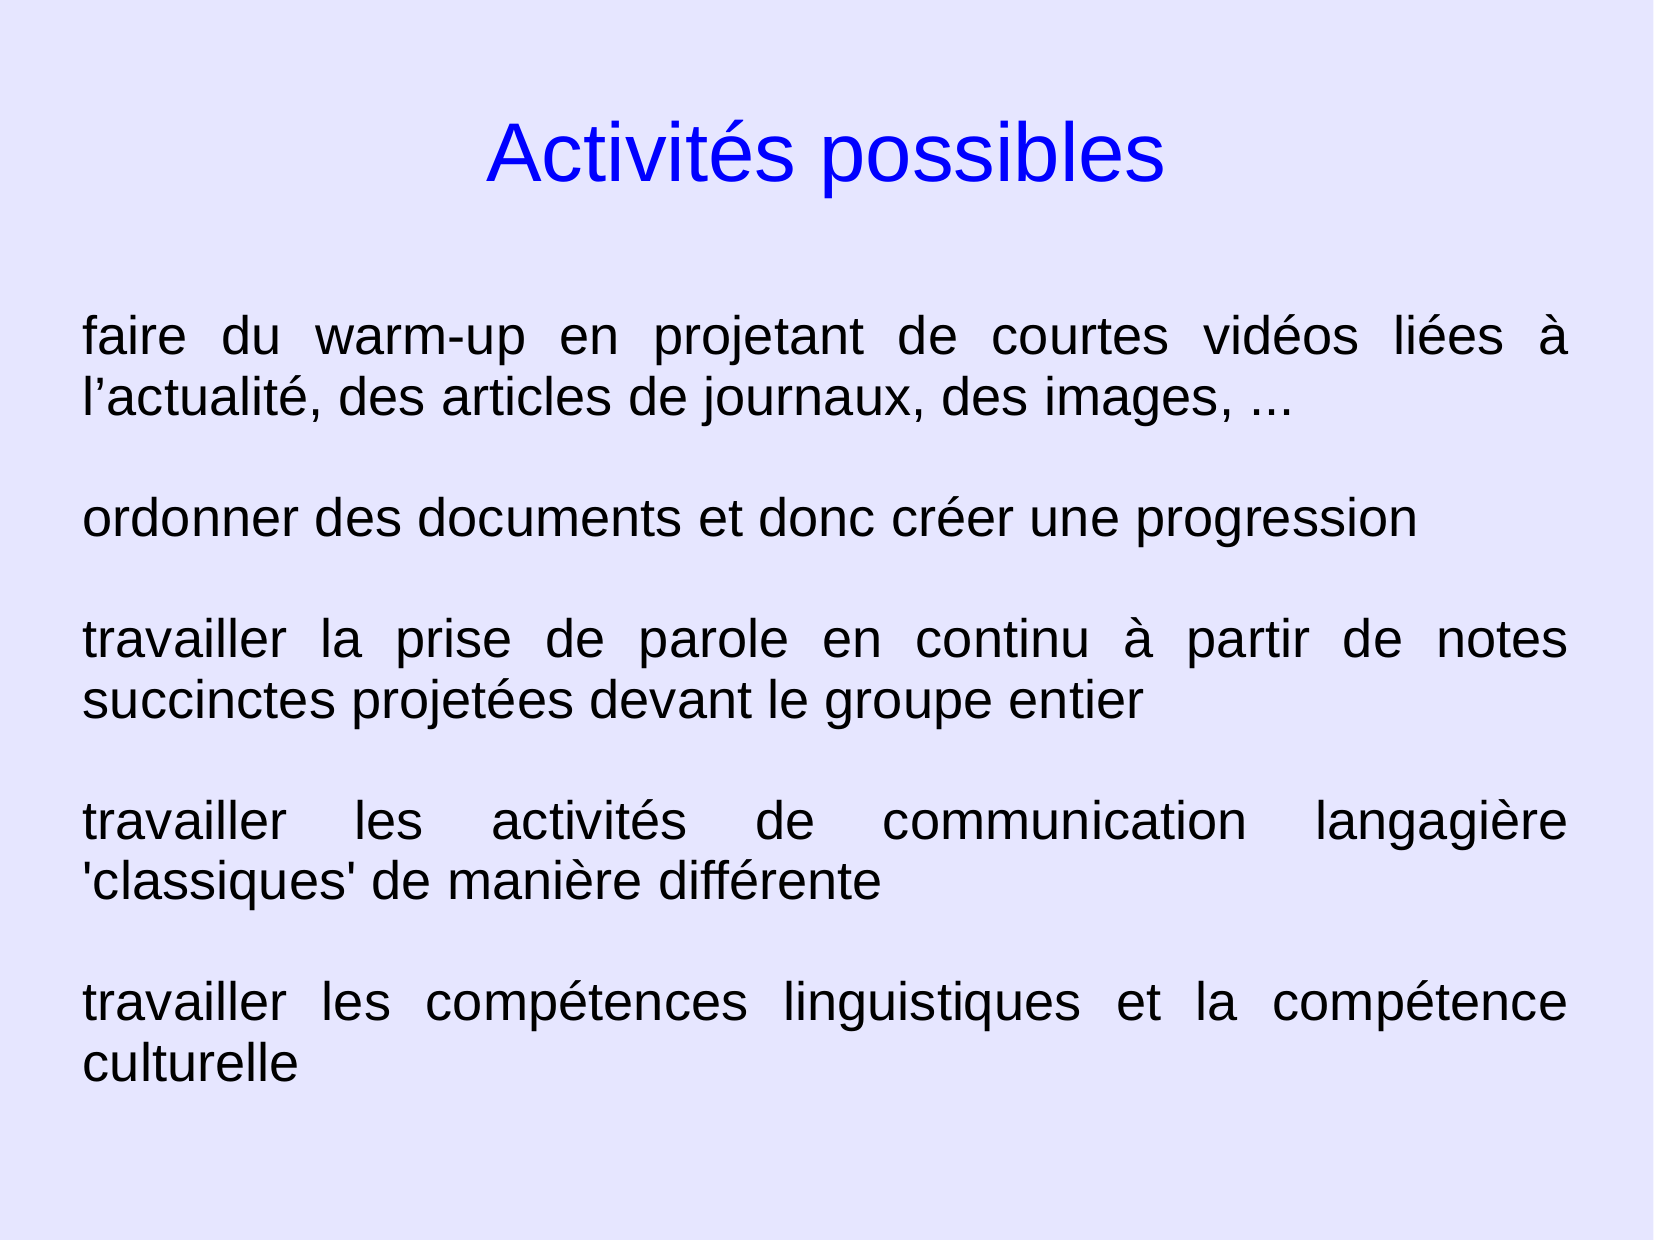

# Activités possibles
faire du warm-up en projetant de courtes vidéos liées à l’actualité, des articles de journaux, des images, ...
ordonner des documents et donc créer une progression
travailler la prise de parole en continu à partir de notes succinctes projetées devant le groupe entier
travailler les activités de communication langagière 'classiques' de manière différente
travailler les compétences linguistiques et la compétence culturelle